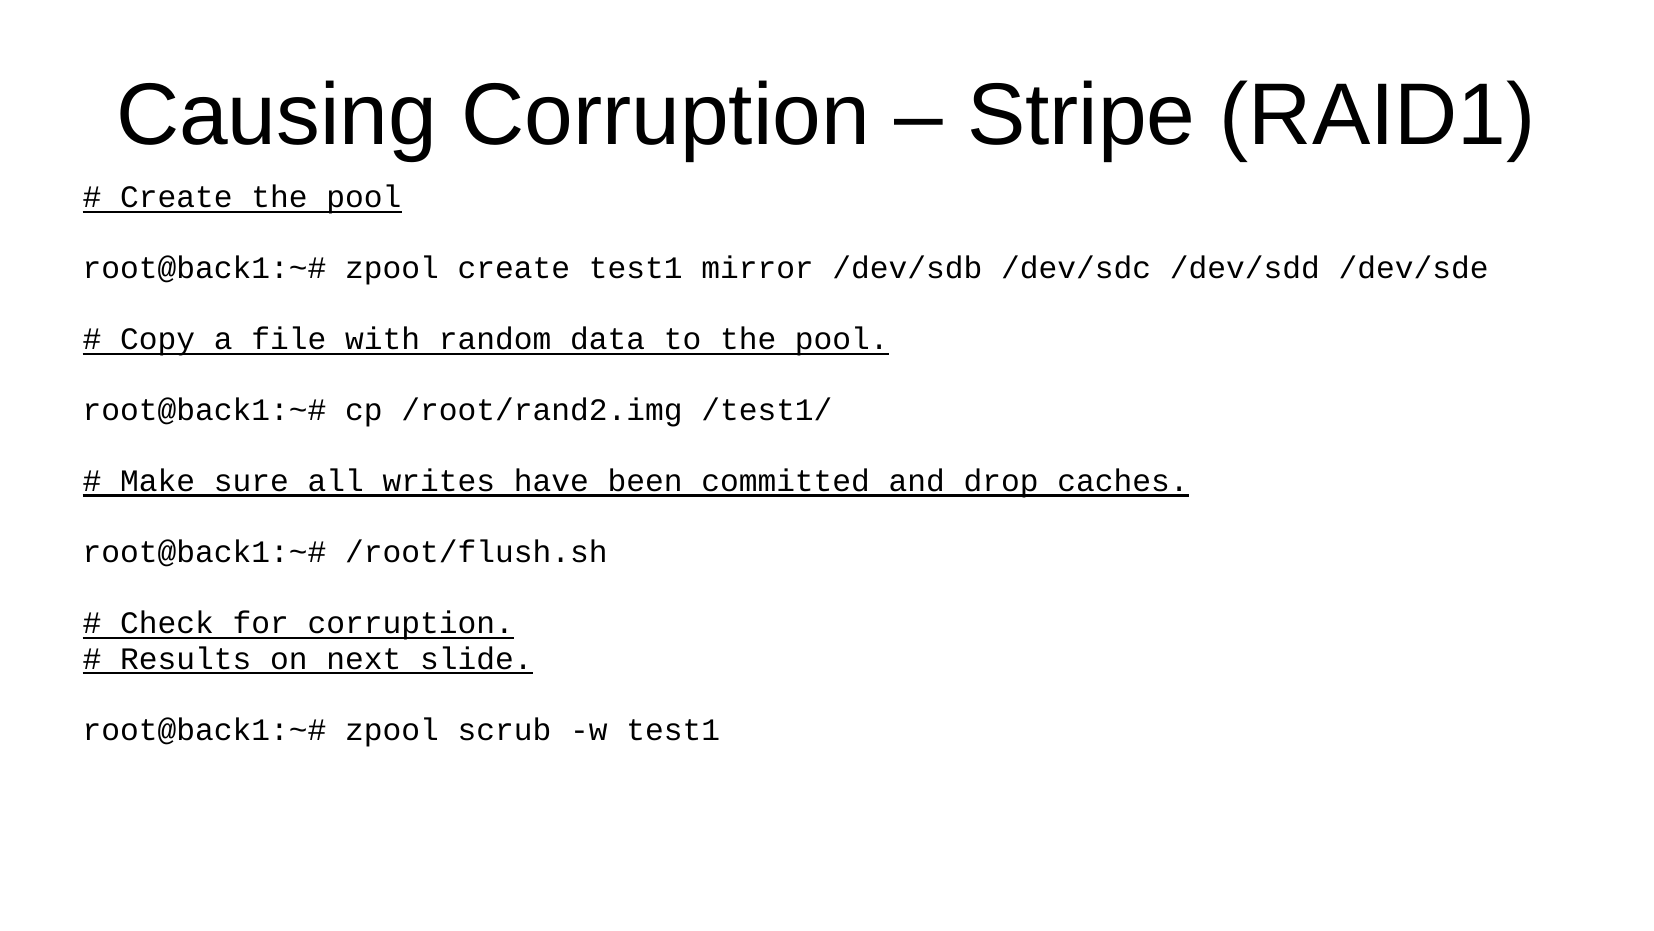

# Causing Corruption – Stripe (RAID1)
# Create the pool
root@back1:~# zpool create test1 mirror /dev/sdb /dev/sdc /dev/sdd /dev/sde
# Copy a file with random data to the pool.
root@back1:~# cp /root/rand2.img /test1/
# Make sure all writes have been committed and drop caches.
root@back1:~# /root/flush.sh
# Check for corruption.
# Results on next slide.
root@back1:~# zpool scrub -w test1